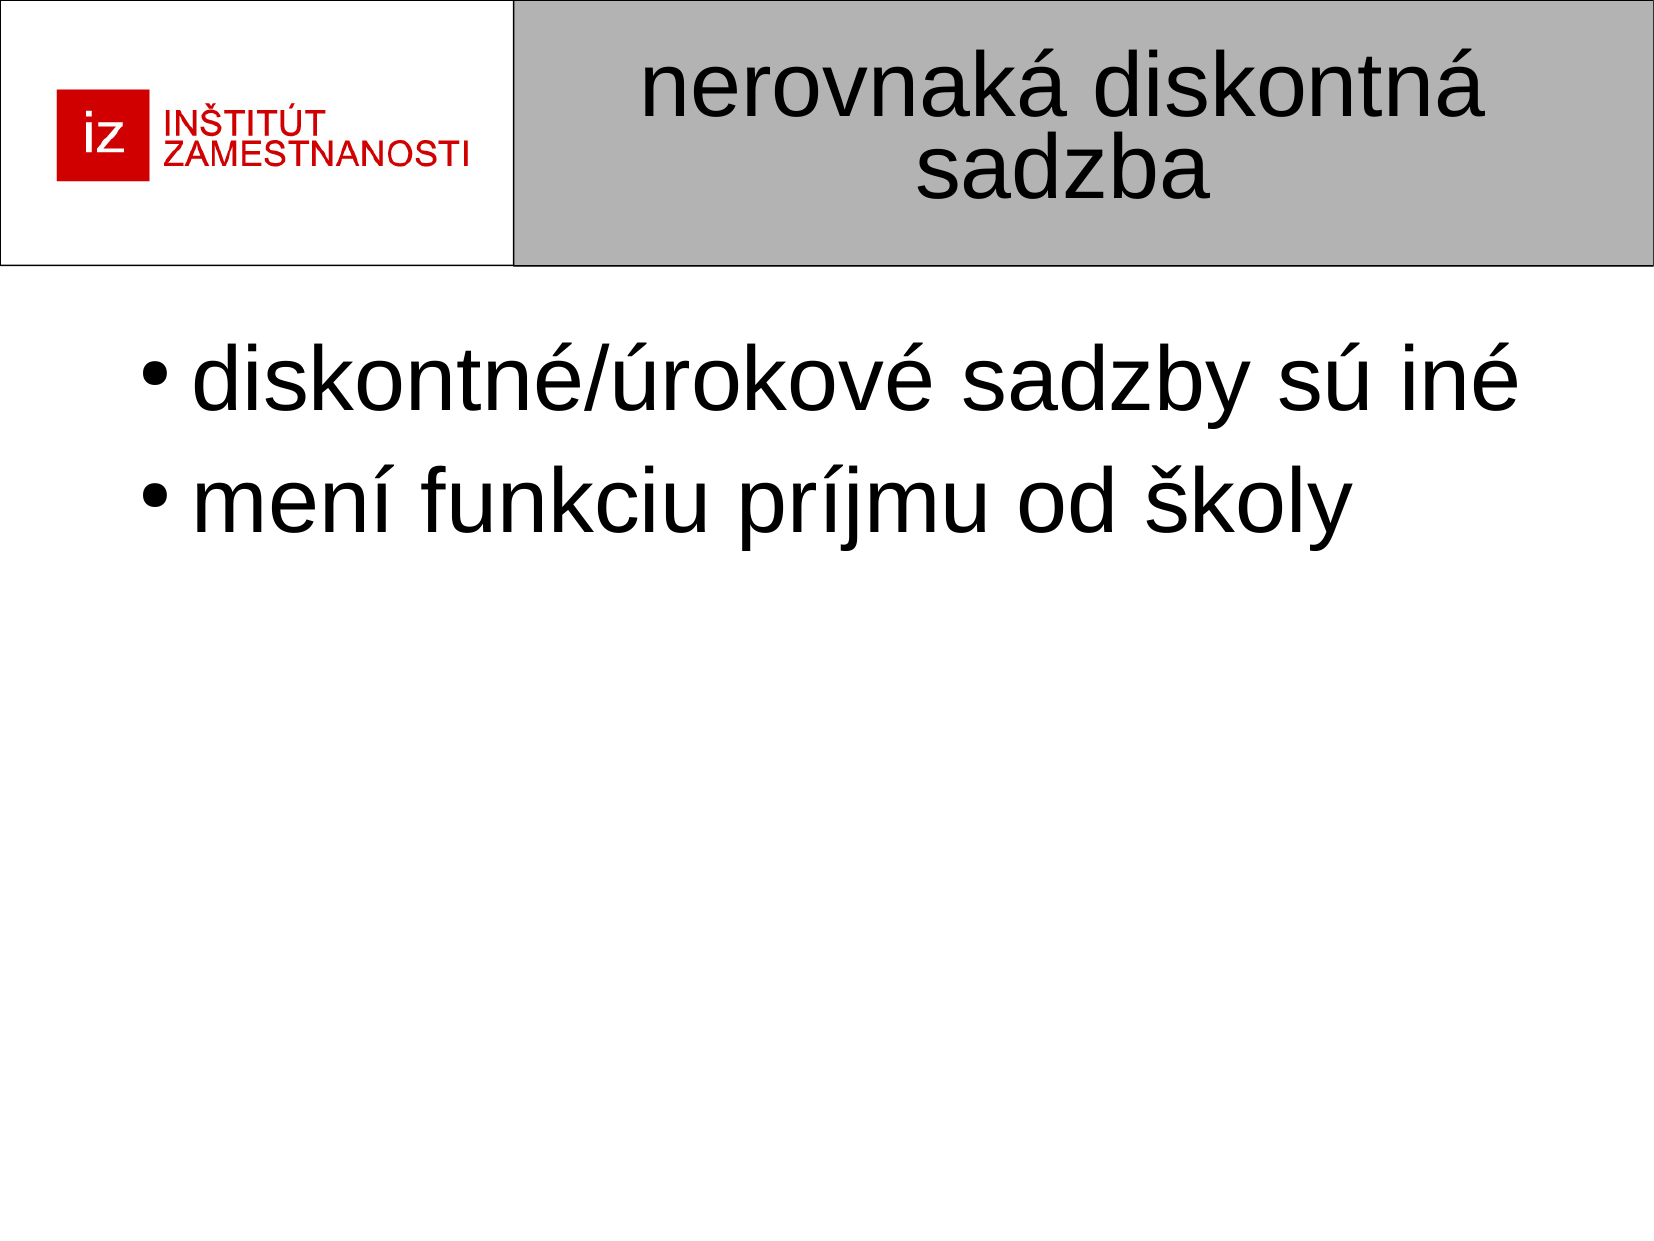

# nerovnaká diskontná sadzba
diskontné/úrokové sadzby sú iné
mení funkciu príjmu od školy